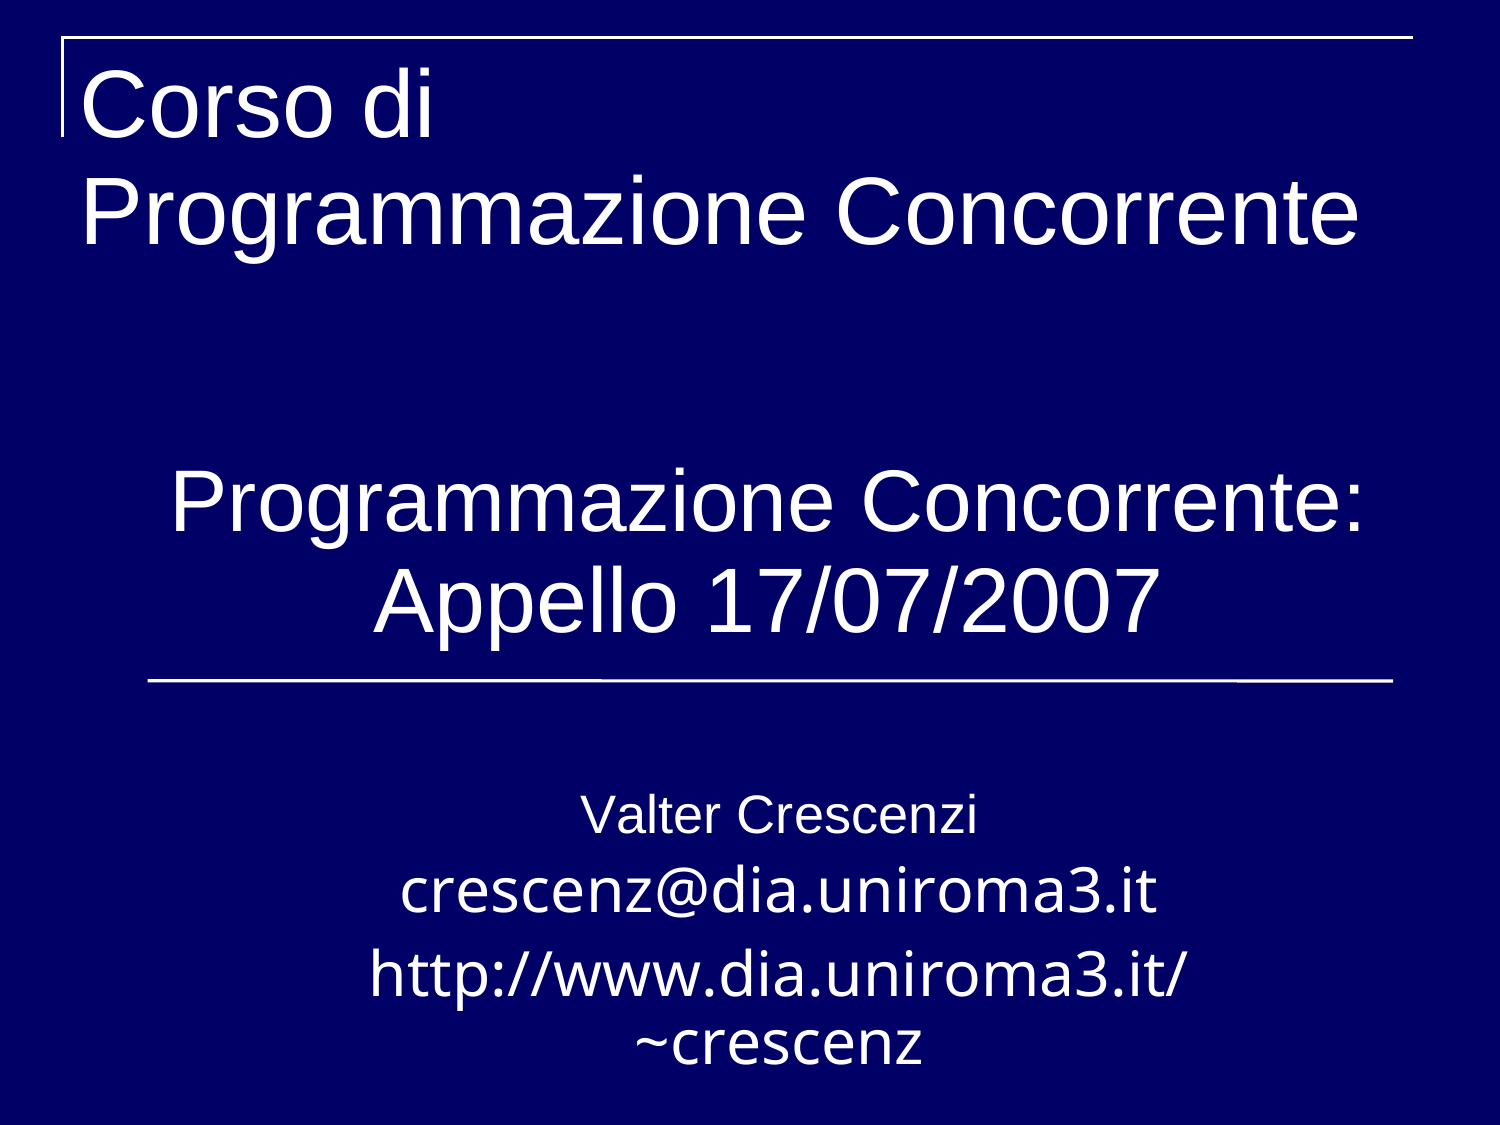

Corso di
Programmazione Concorrente
# Programmazione Concorrente: Appello 17/07/2007
Valter Crescenzi
crescenz@dia.uniroma3.it
http://www.dia.uniroma3.it/~crescenz